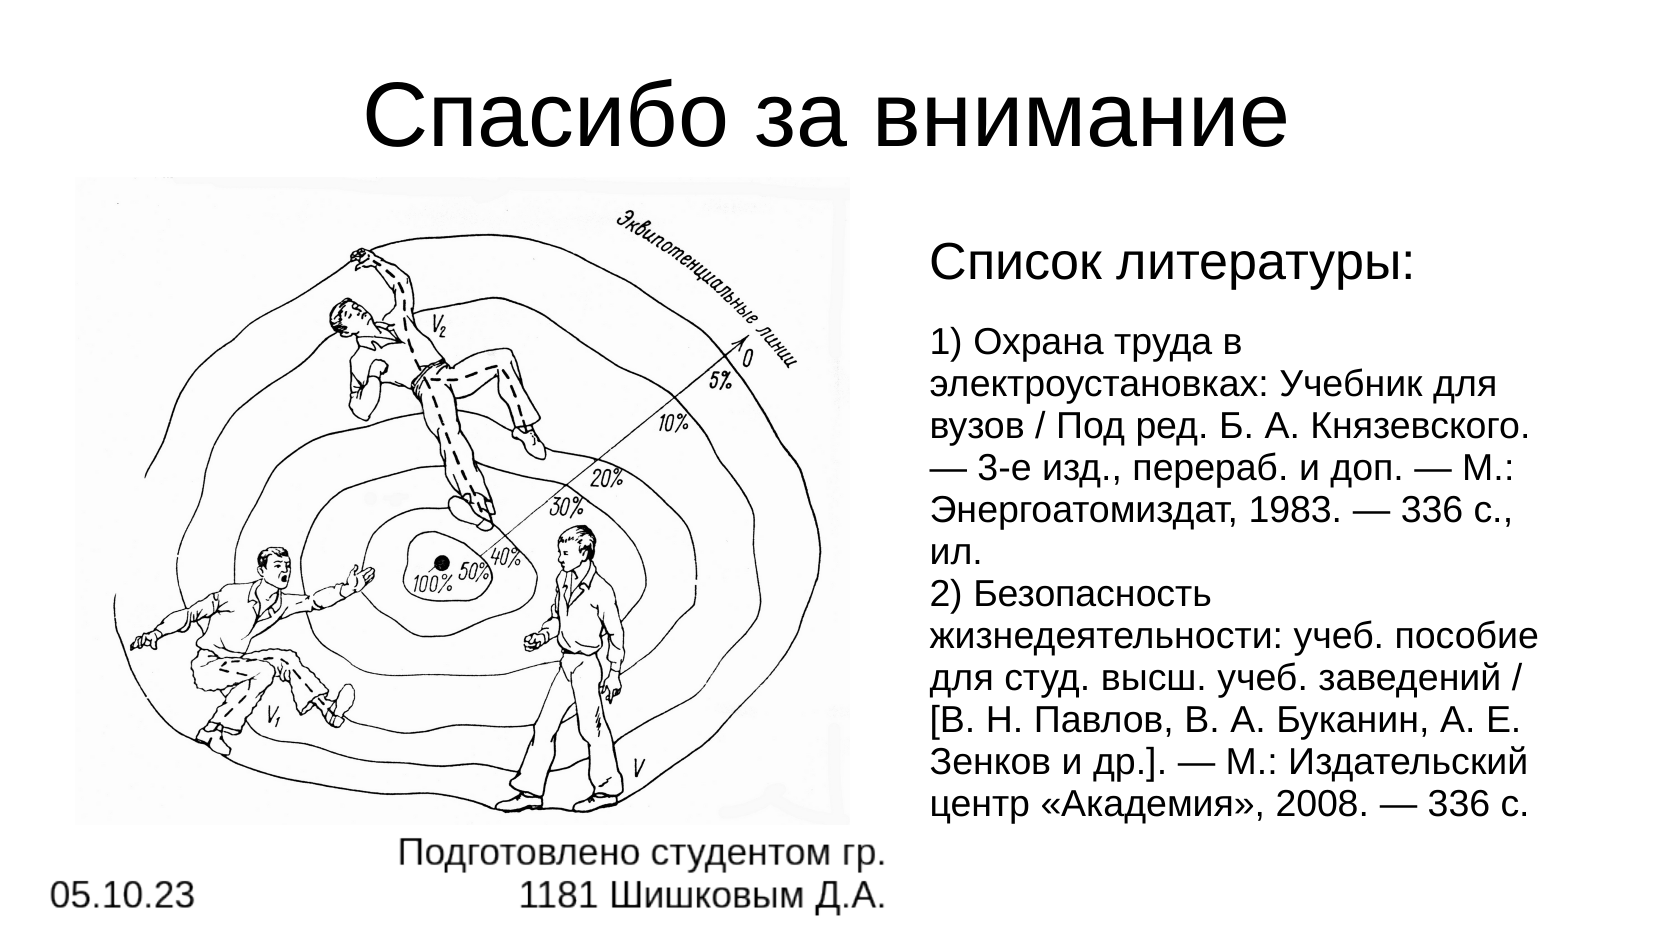

# Спасибо за внимание
Список литературы:
1) Охрана труда в электроустановках: Учебник для вузов / Под ред. Б. А. Князевского. — 3-е изд., перераб. и доп. — М.: Энергоатомиздат, 1983. — 336 с., ил.
2) Безопасность жизнедеятельности: учеб. пособие для студ. высш. учеб. заведений / [В. Н. Павлов, В. А. Буканин, А. Е. Зенков и др.]. — М.: Издательский центр «Академия», 2008. — 336 с.